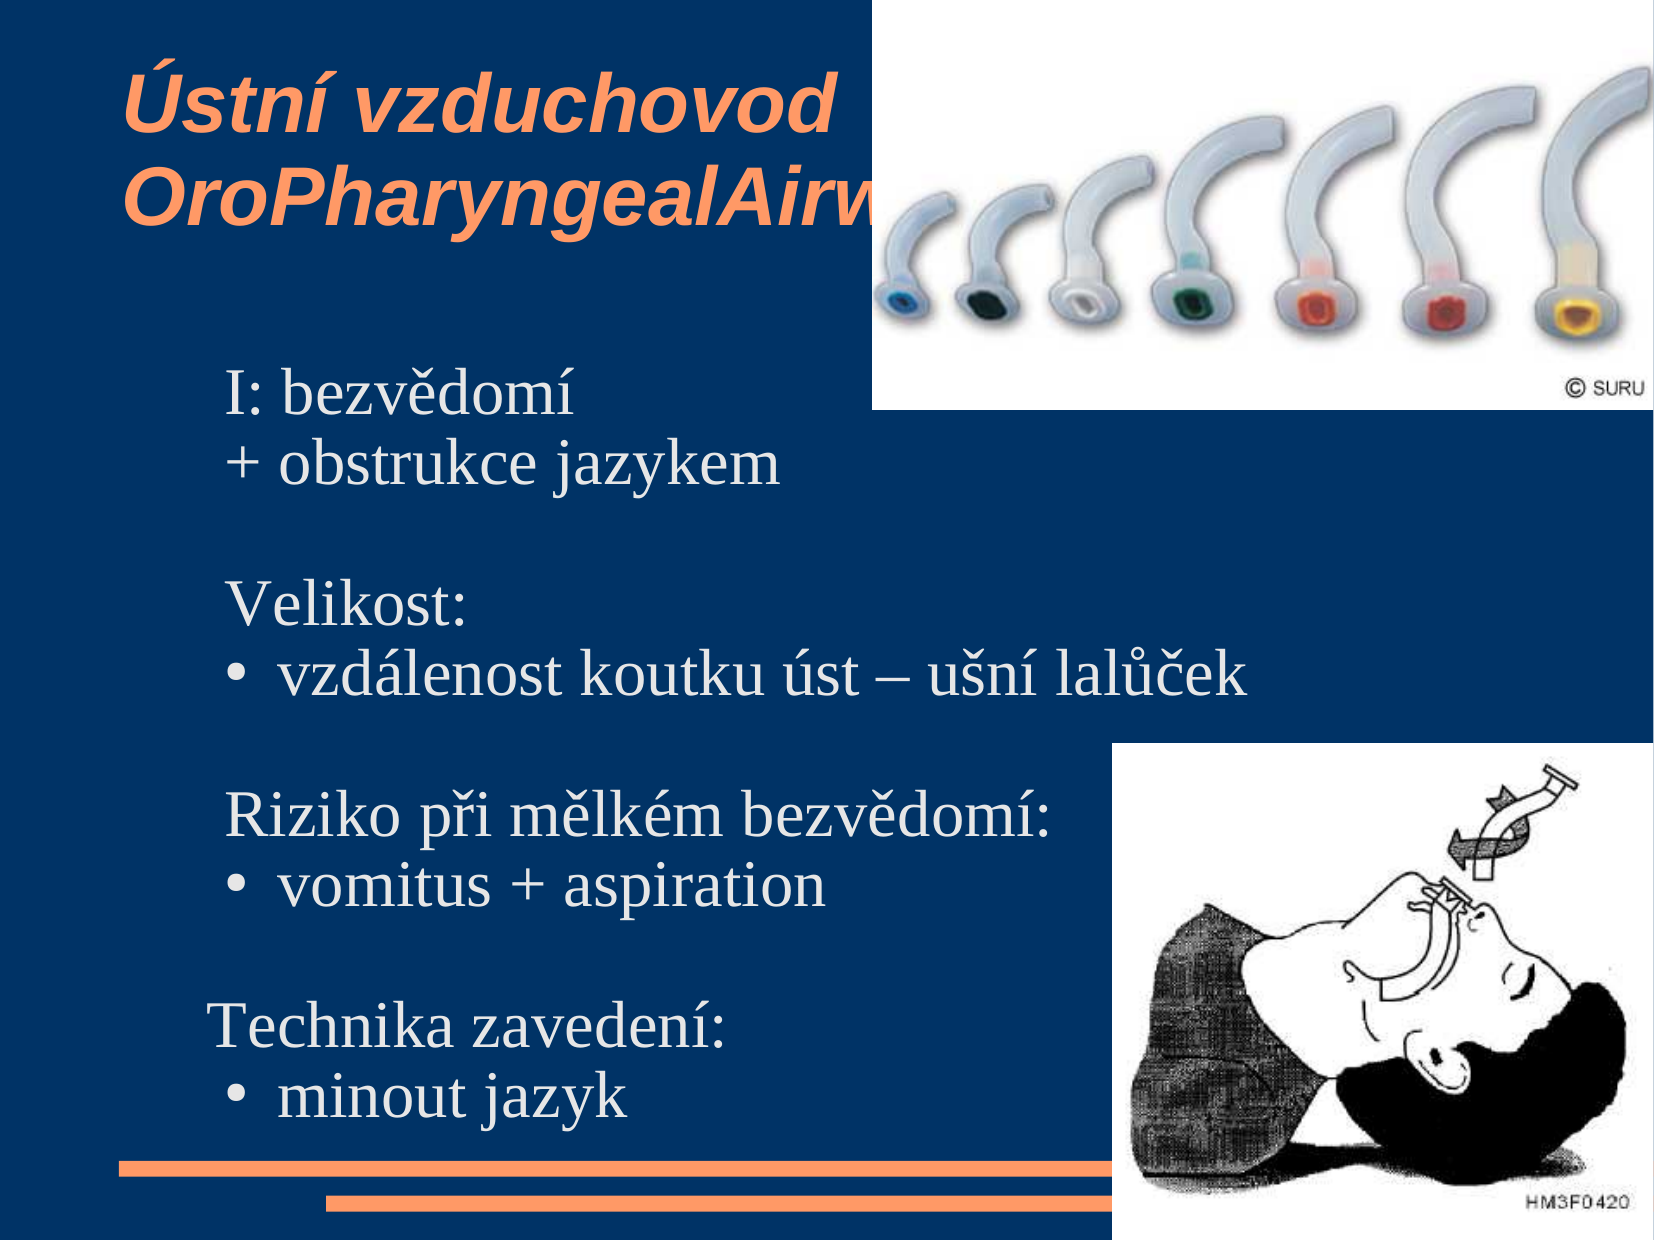

# Ústní vzduchovod OroPharyngealAirway
I: bezvědomí
+ obstrukce jazykem
Velikost:
vzdálenost koutku úst – ušní lalůček
Riziko při mělkém bezvědomí:
vomitus + aspiration
Technika zavedení:
minout jazyk